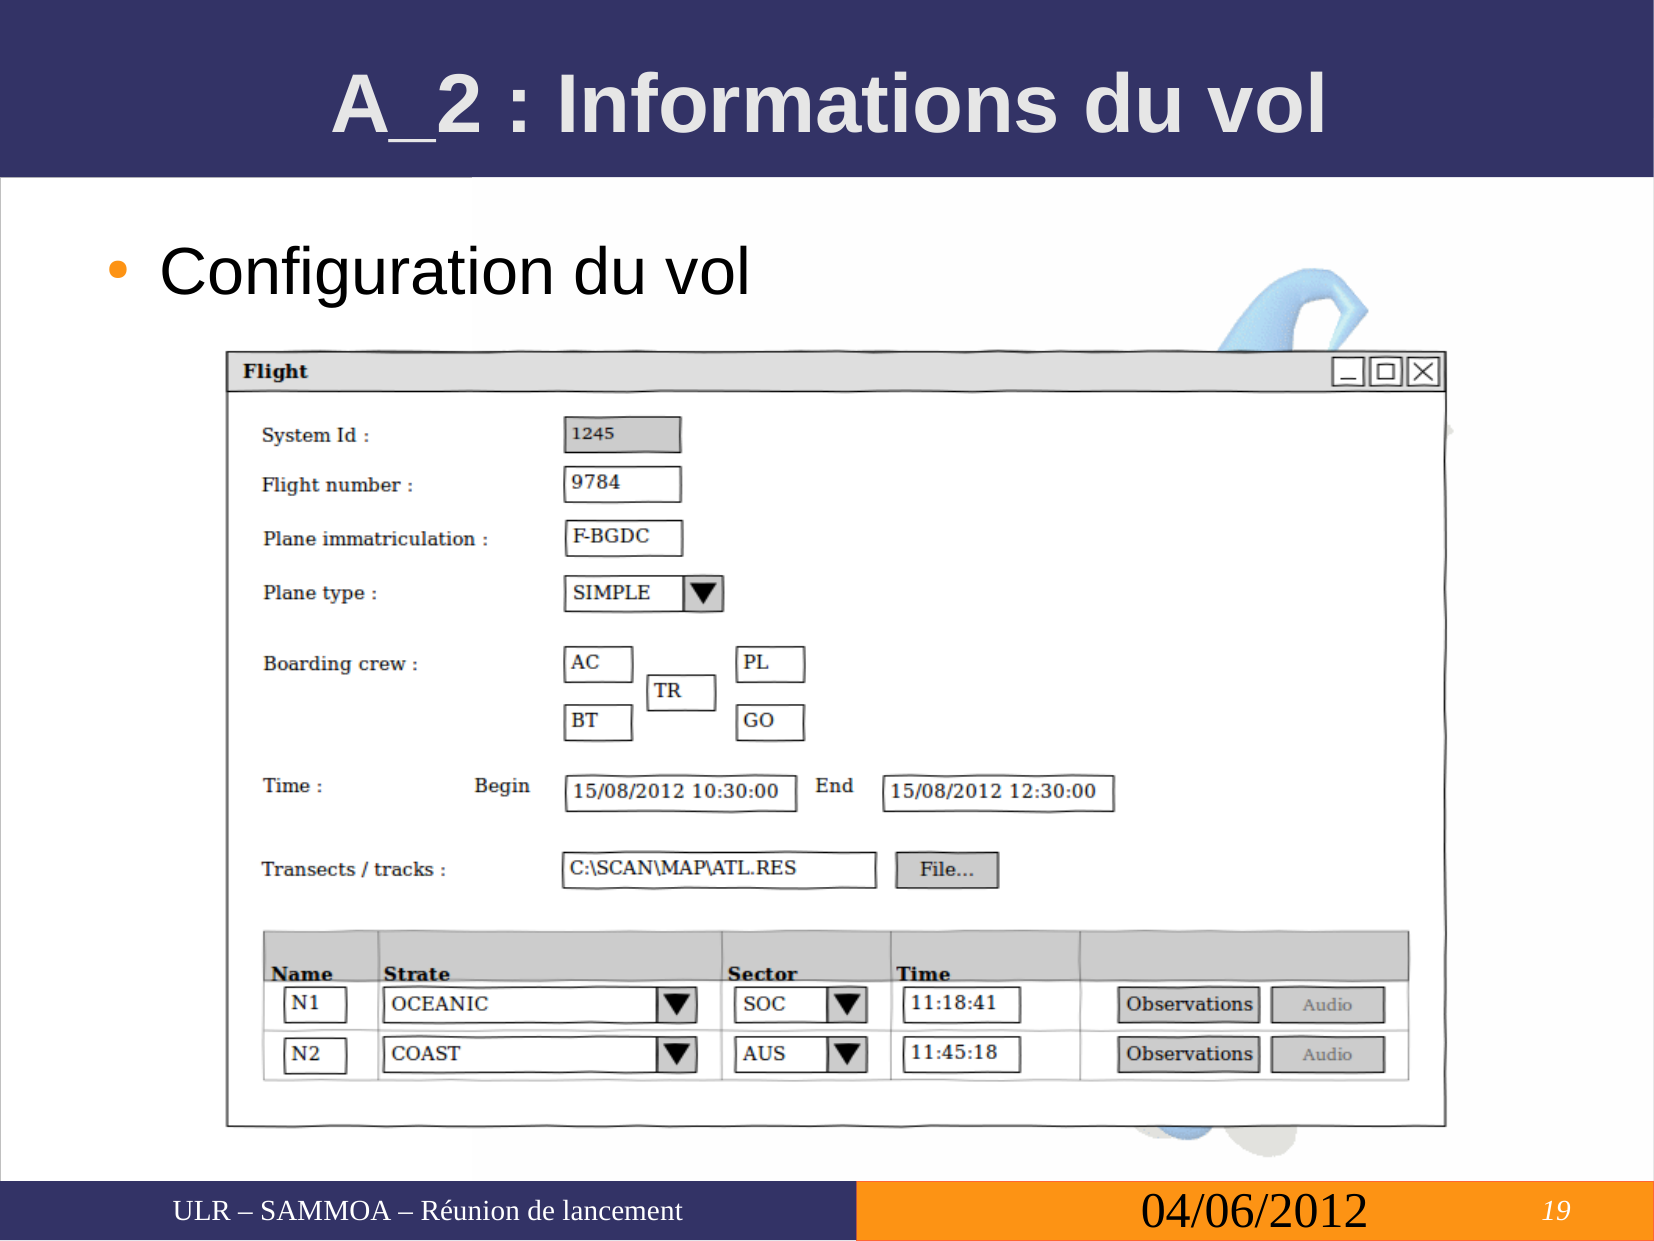

# A_2 : Informations du vol
Configuration du vol
19